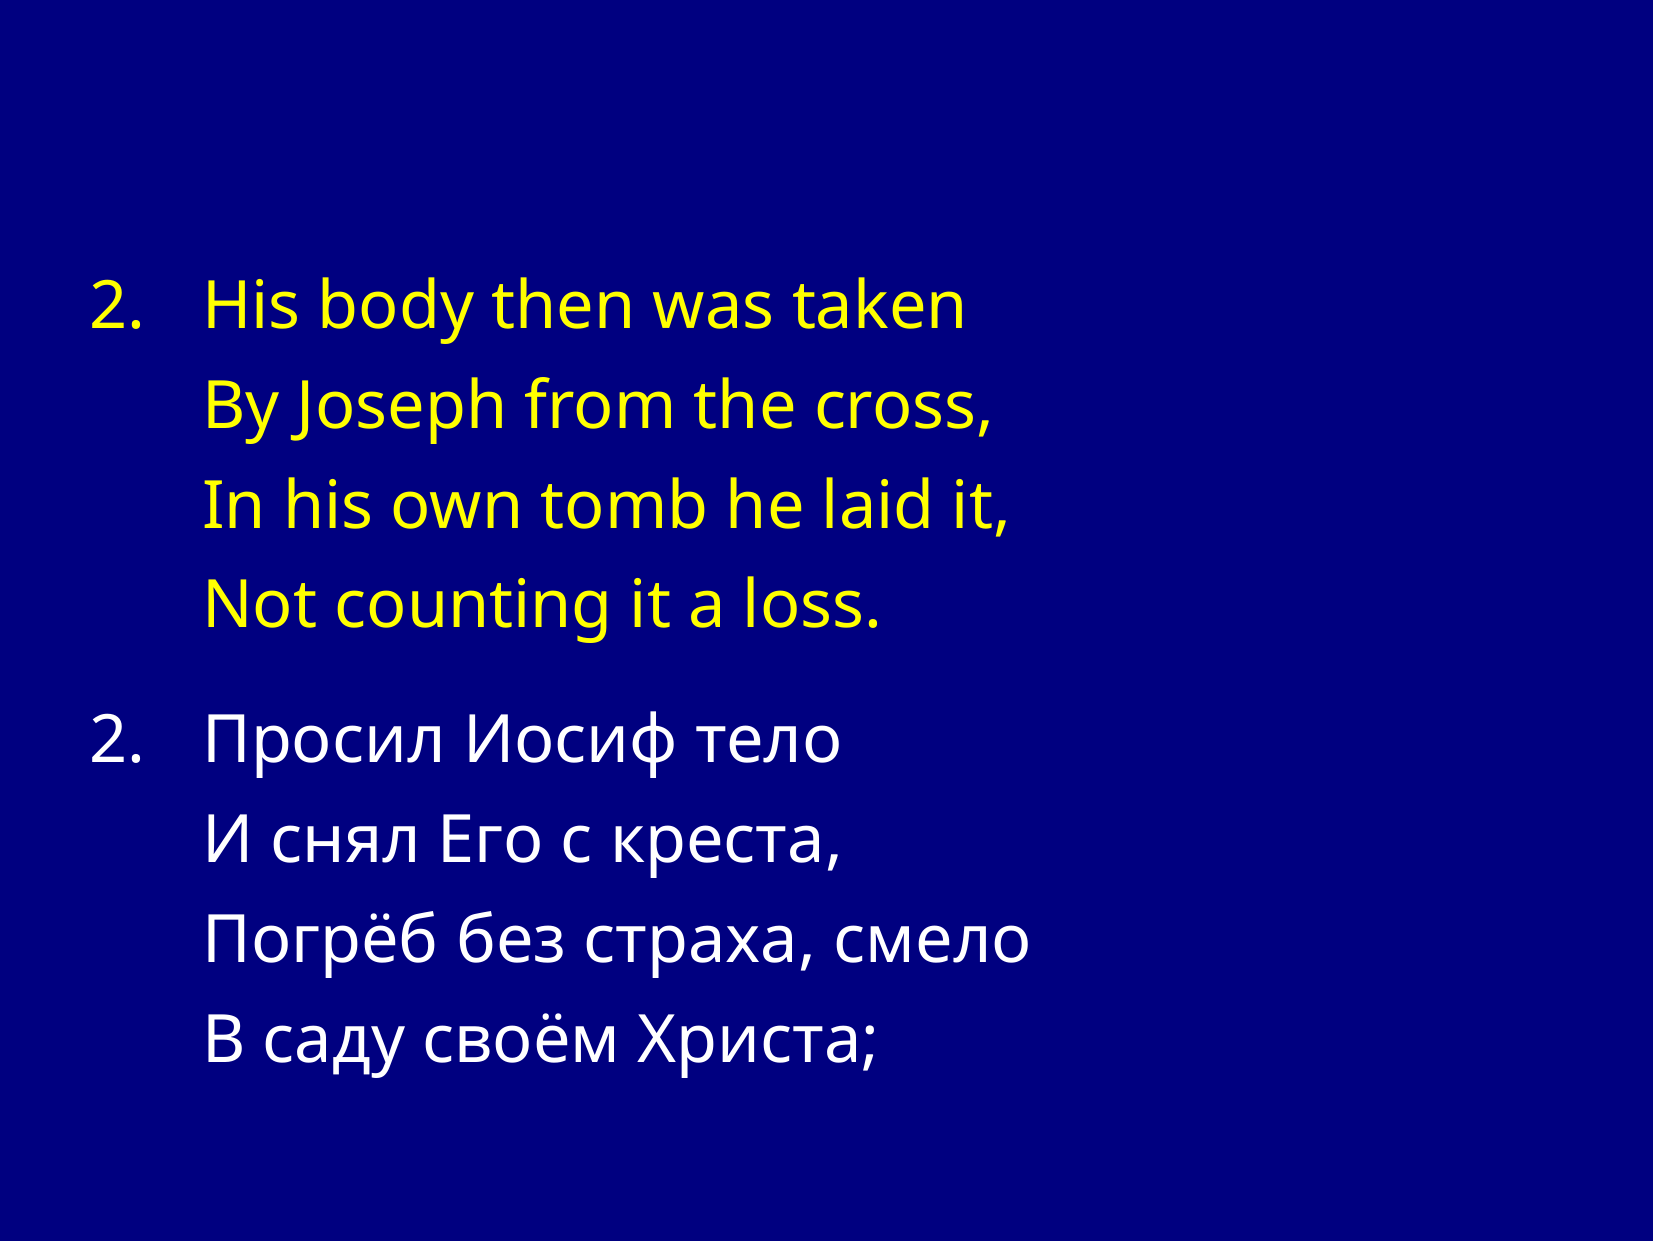

2.	His body then was taken
	By Joseph from the cross,
	In his own tomb he laid it,
	Not counting it a loss.
2.	Просил Иосиф тело
	И снял Его с креста,
	Погрёб без страха, смело
	В саду своём Христа;